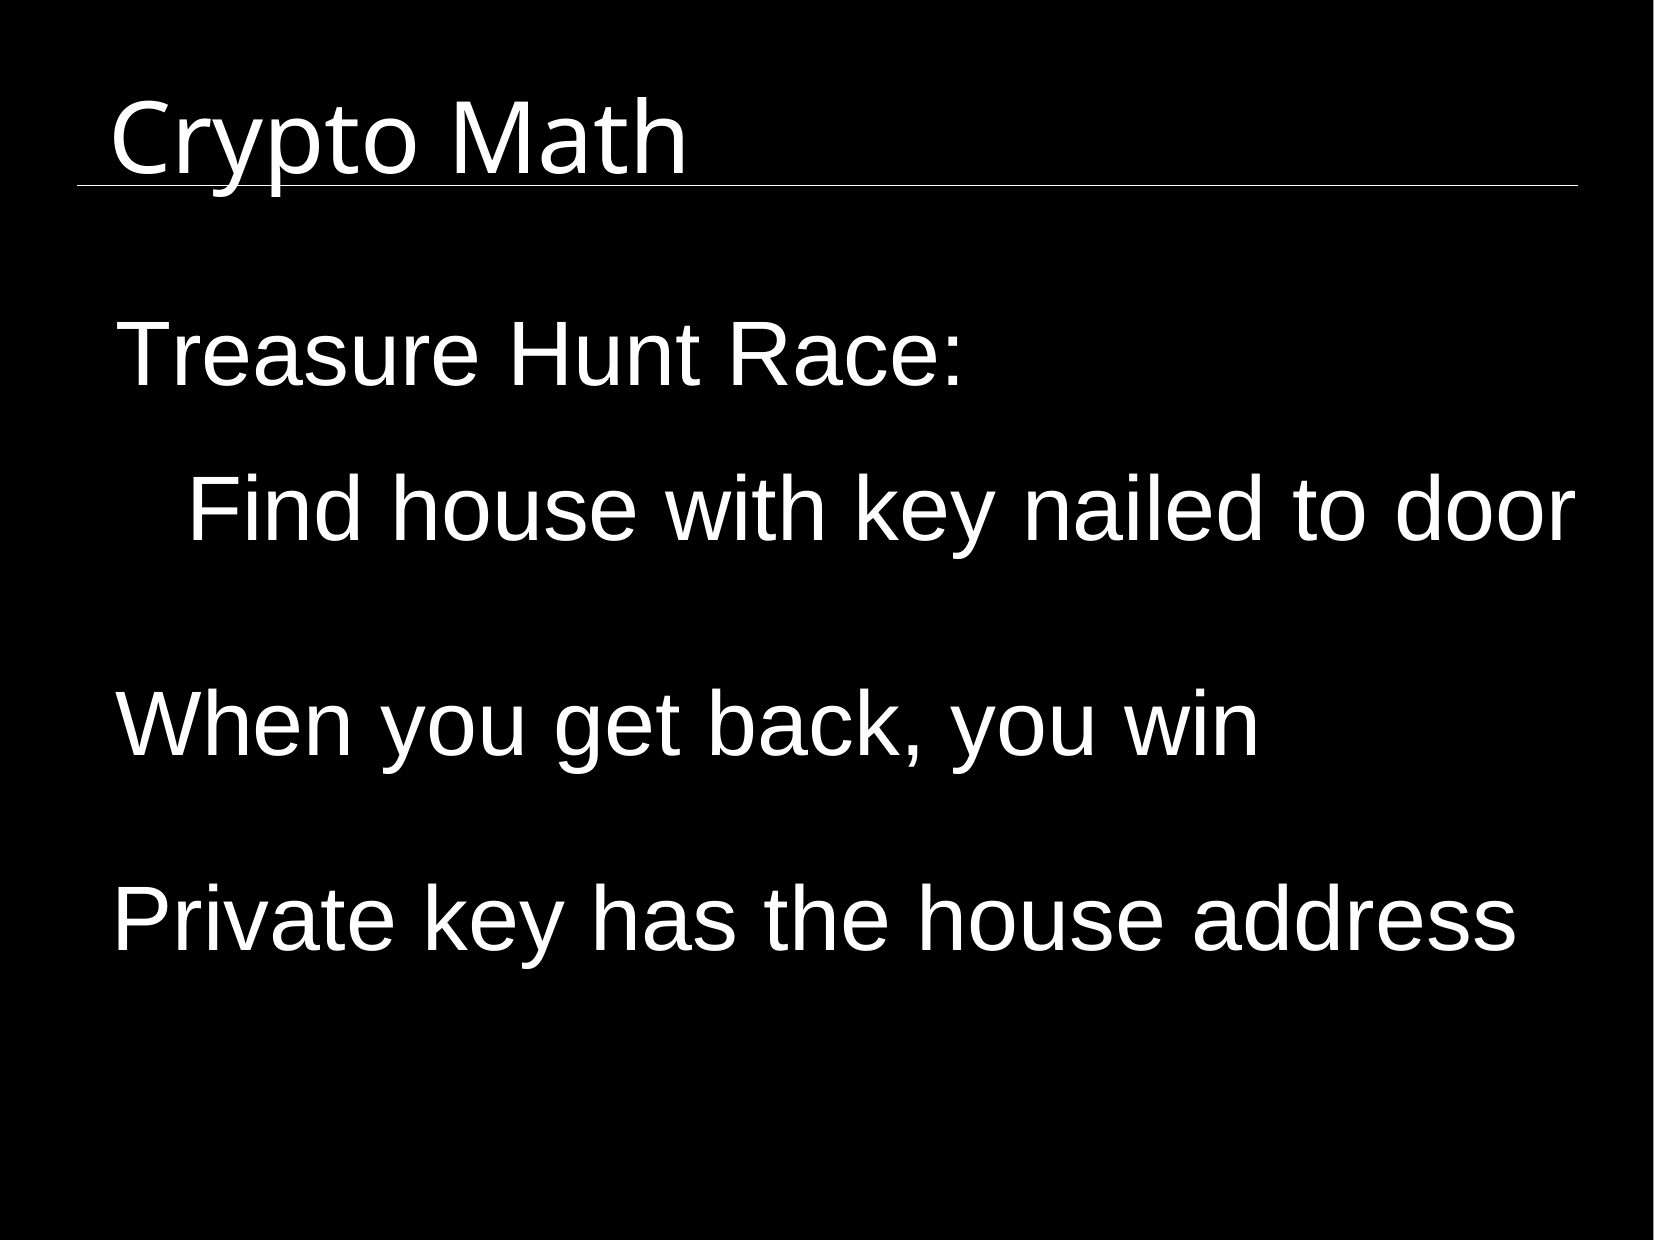

Crypto Math
Treasure Hunt Race:
	Find house with key nailed to door
When you get back, you win
Private key has the house address